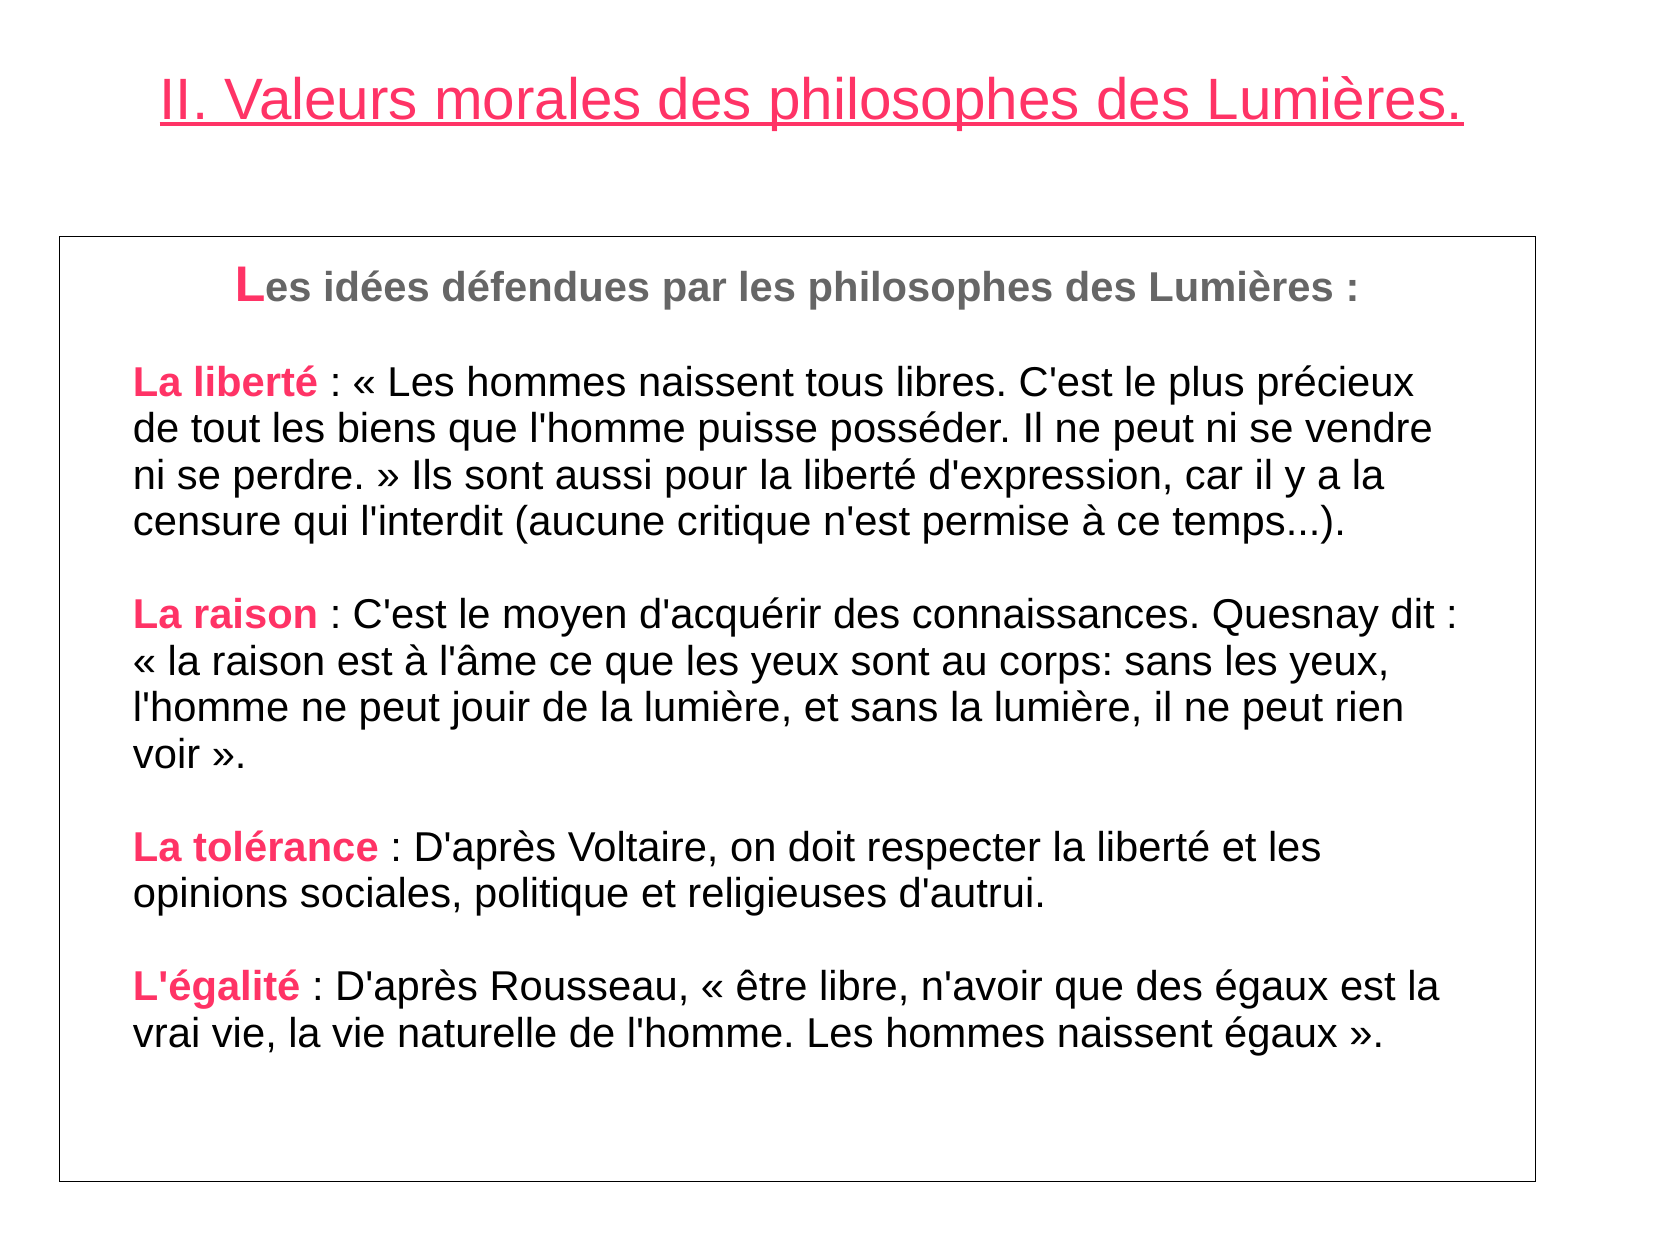

II. Valeurs morales des philosophes des Lumières.
Les idées défendues par les philosophes des Lumières :
La liberté : « Les hommes naissent tous libres. C'est le plus précieux de tout les biens que l'homme puisse posséder. Il ne peut ni se vendre ni se perdre. » Ils sont aussi pour la liberté d'expression, car il y a la censure qui l'interdit (aucune critique n'est permise à ce temps...).
La raison : C'est le moyen d'acquérir des connaissances. Quesnay dit : « la raison est à l'âme ce que les yeux sont au corps: sans les yeux, l'homme ne peut jouir de la lumière, et sans la lumière, il ne peut rien voir ».
La tolérance : D'après Voltaire, on doit respecter la liberté et les opinions sociales, politique et religieuses d'autrui.
L'égalité : D'après Rousseau, « être libre, n'avoir que des égaux est la vrai vie, la vie naturelle de l'homme. Les hommes naissent égaux ».